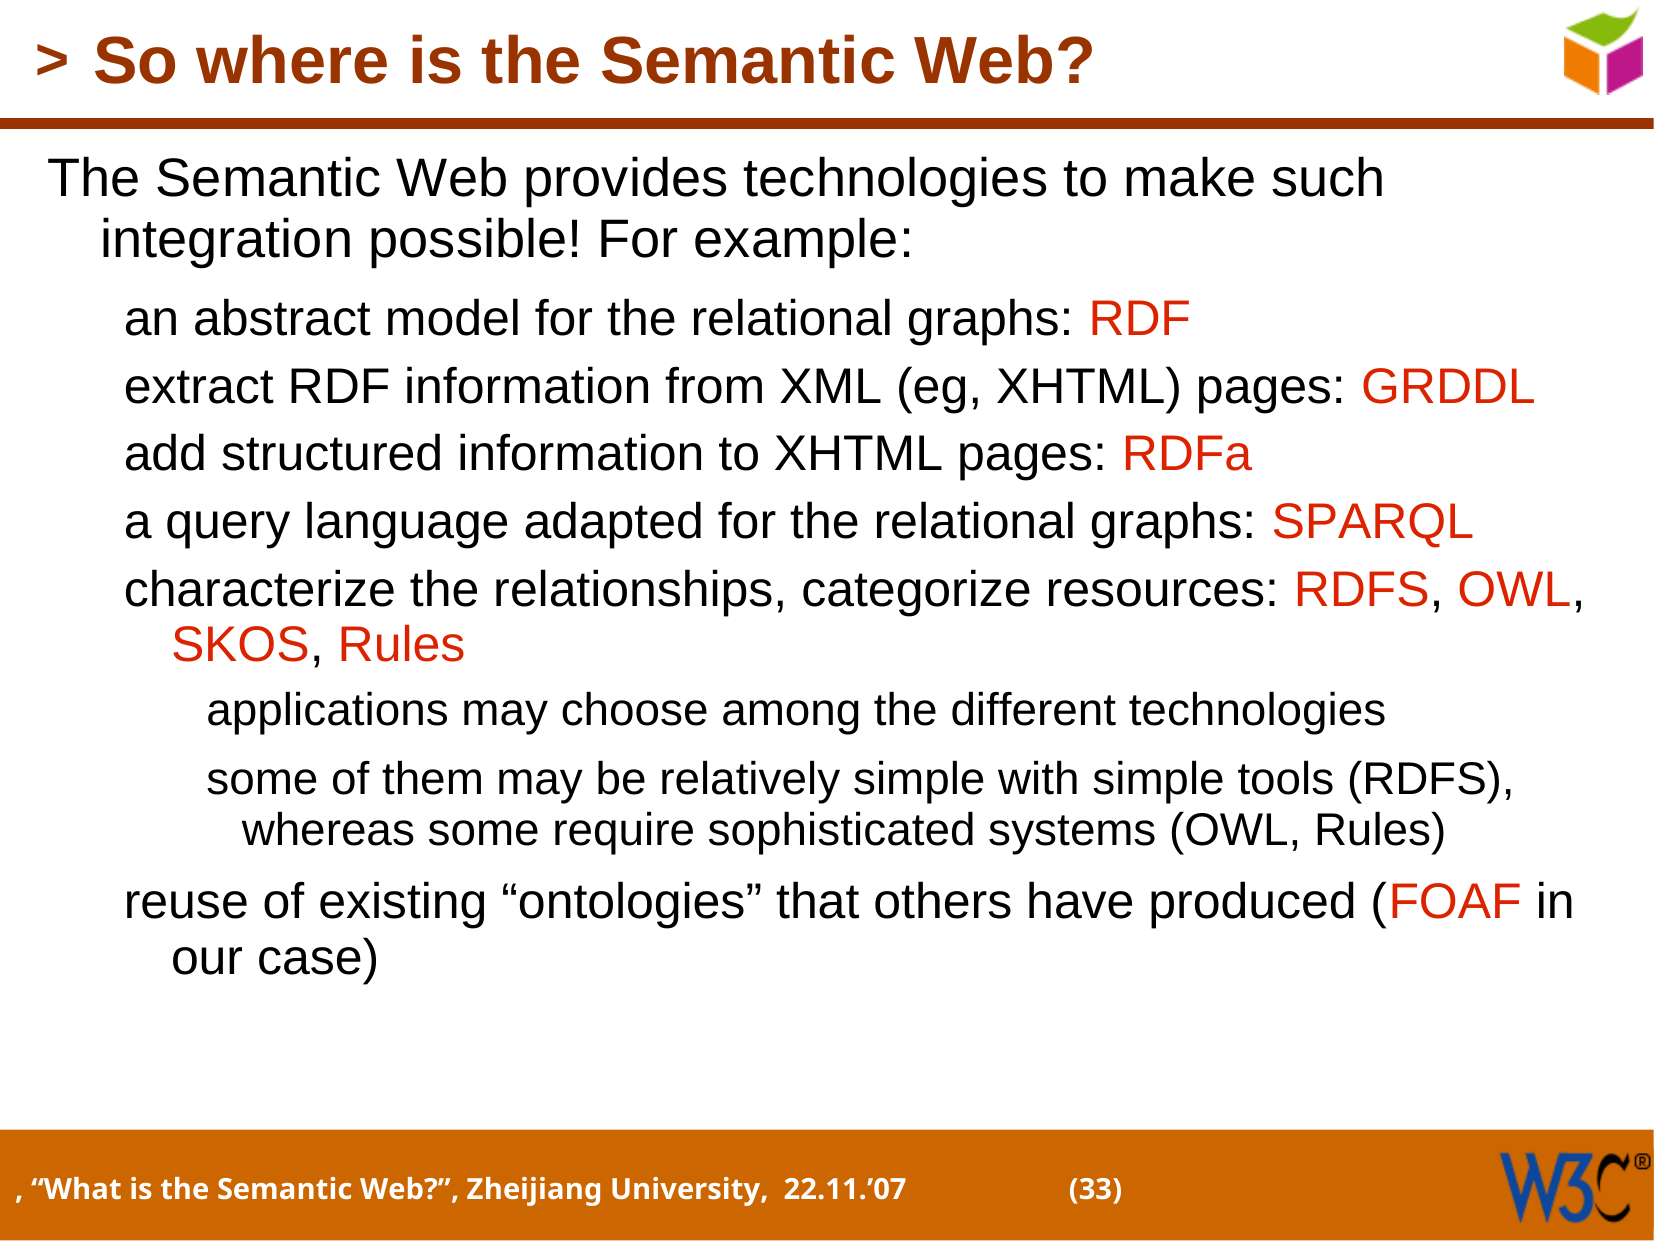

# So where is the Semantic Web?
The Semantic Web provides technologies to make such integration possible! For example:
an abstract model for the relational graphs: RDF
extract RDF information from XML (eg, XHTML) pages: GRDDL
add structured information to XHTML pages: RDFa
a query language adapted for the relational graphs: SPARQL
characterize the relationships, categorize resources: RDFS, OWL, SKOS, Rules
applications may choose among the different technologies
some of them may be relatively simple with simple tools (RDFS), whereas some require sophisticated systems (OWL, Rules)
reuse of existing “ontologies” that others have produced (FOAF in our case)